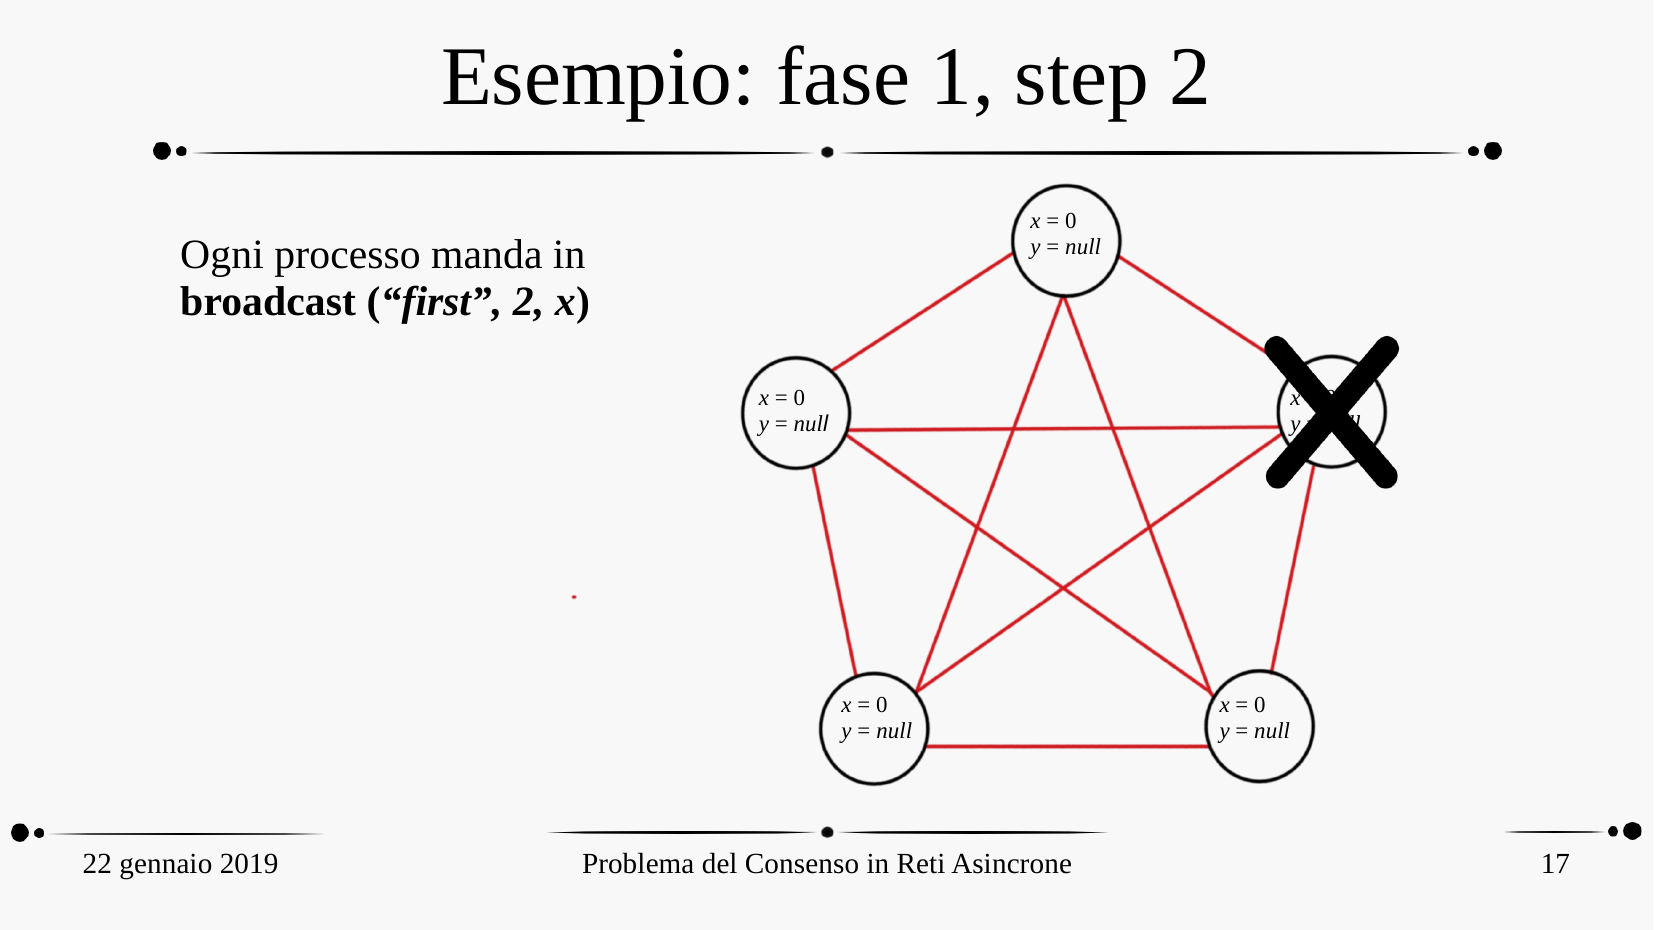

# Esempio: fase 1, step 2
x = 0
y = null
Ogni processo manda in broadcast (“first”, 2, x)
x = 0
y = null
x = 0
y = null
x = 0
y = null
x = 0
y = null
22 gennaio 2019
Problema del Consenso in Reti Asincrone
17